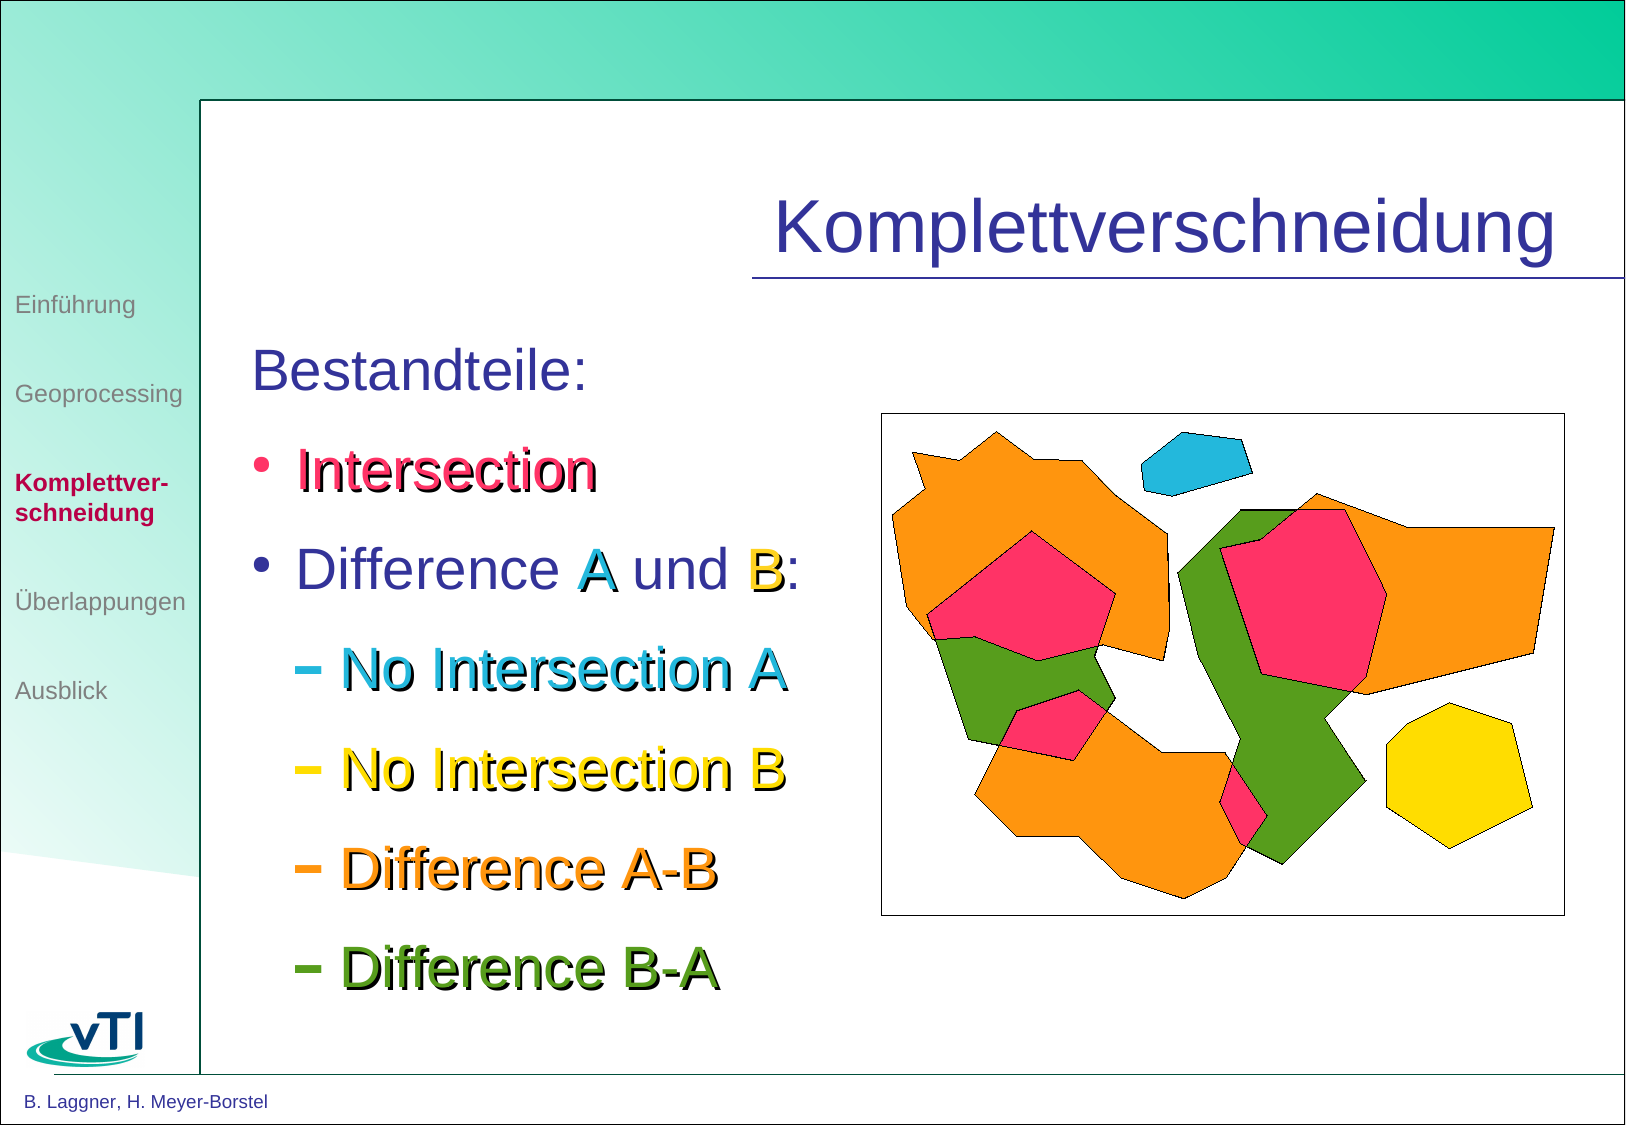

Komplettverschneidung
Einführung
Geoprocessing
Komplettver-schneidung
Überlappungen
Ausblick
Bestandteile:
A2
A1
A3
B1
B2
B3
A4
Difference B-A
Difference A-B
No Intersection A
No Intersection B
Difference A und B:
Intersection
Difference A